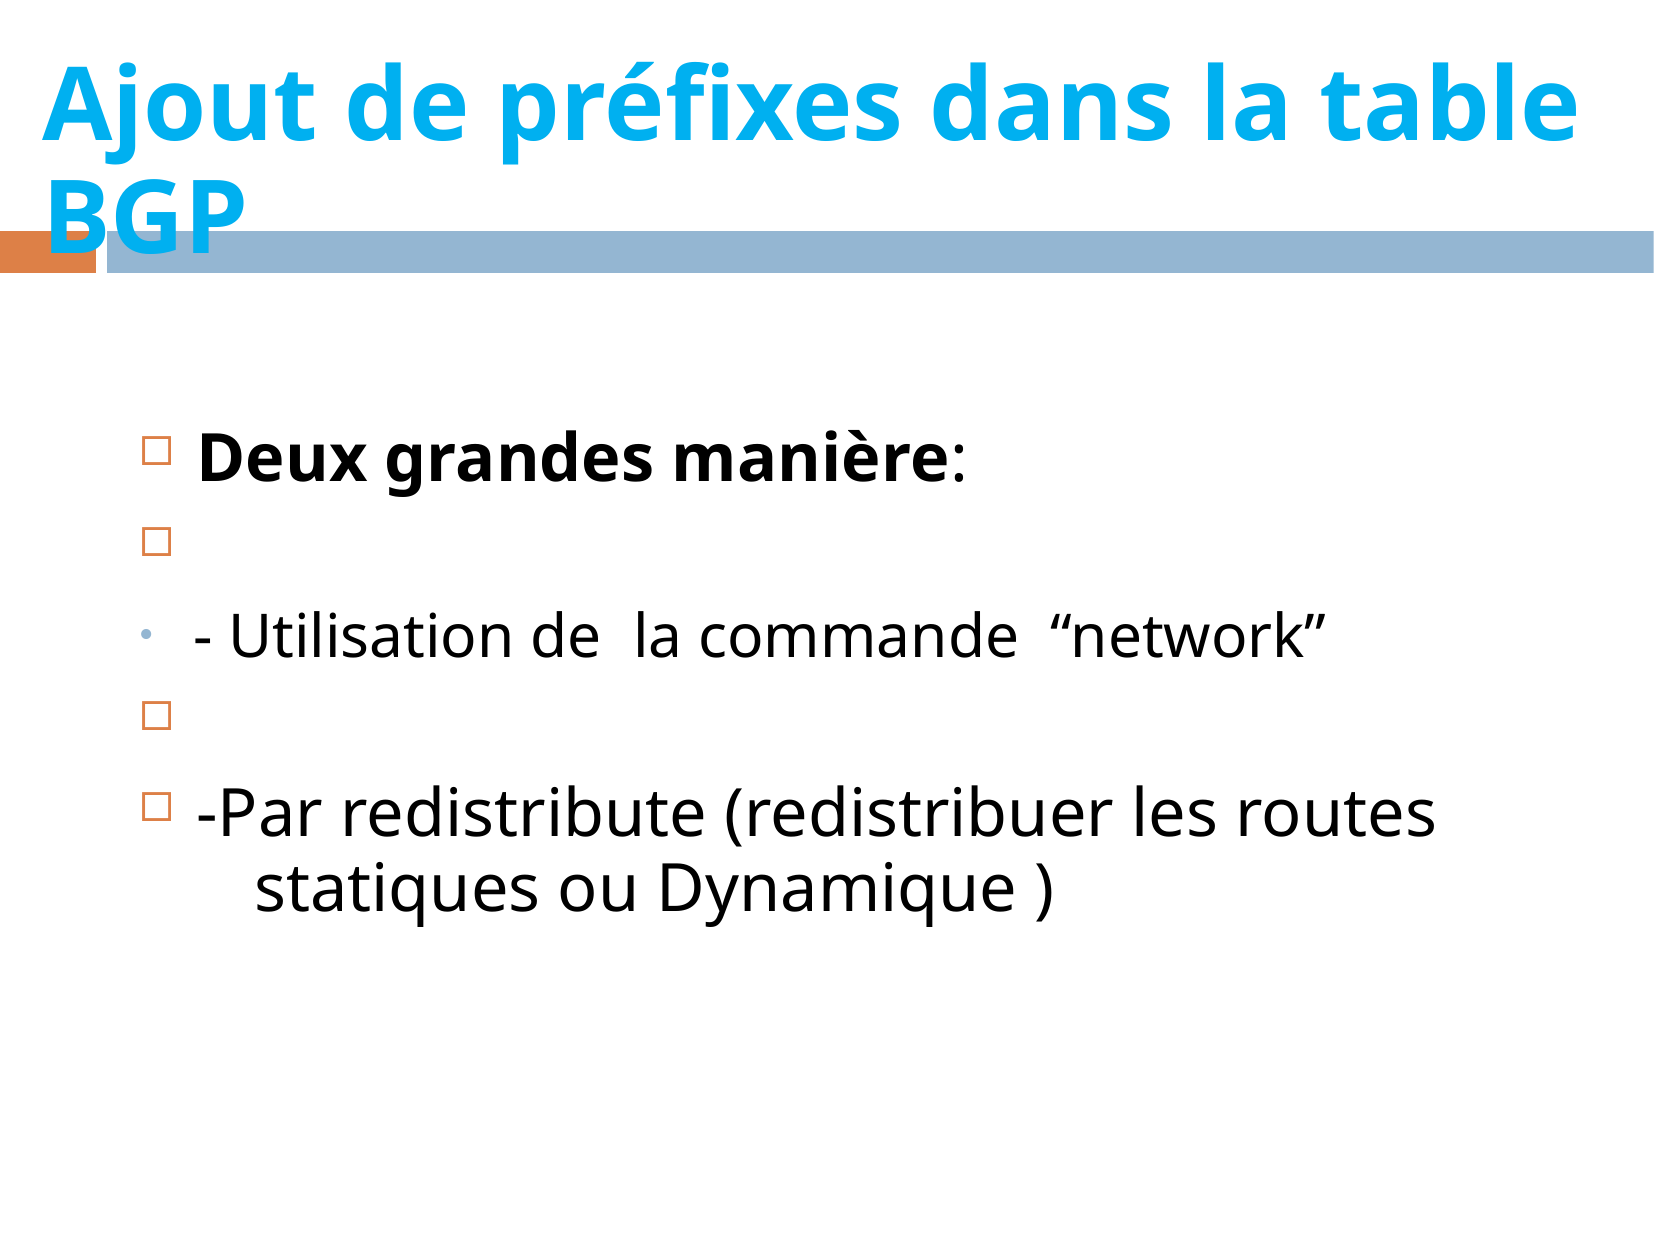

# Ajout de préfixes dans la table BGP
Deux grandes manière:
- Utilisation de la commande “network”
-Par redistribute (redistribuer les routes statiques ou Dynamique )‏